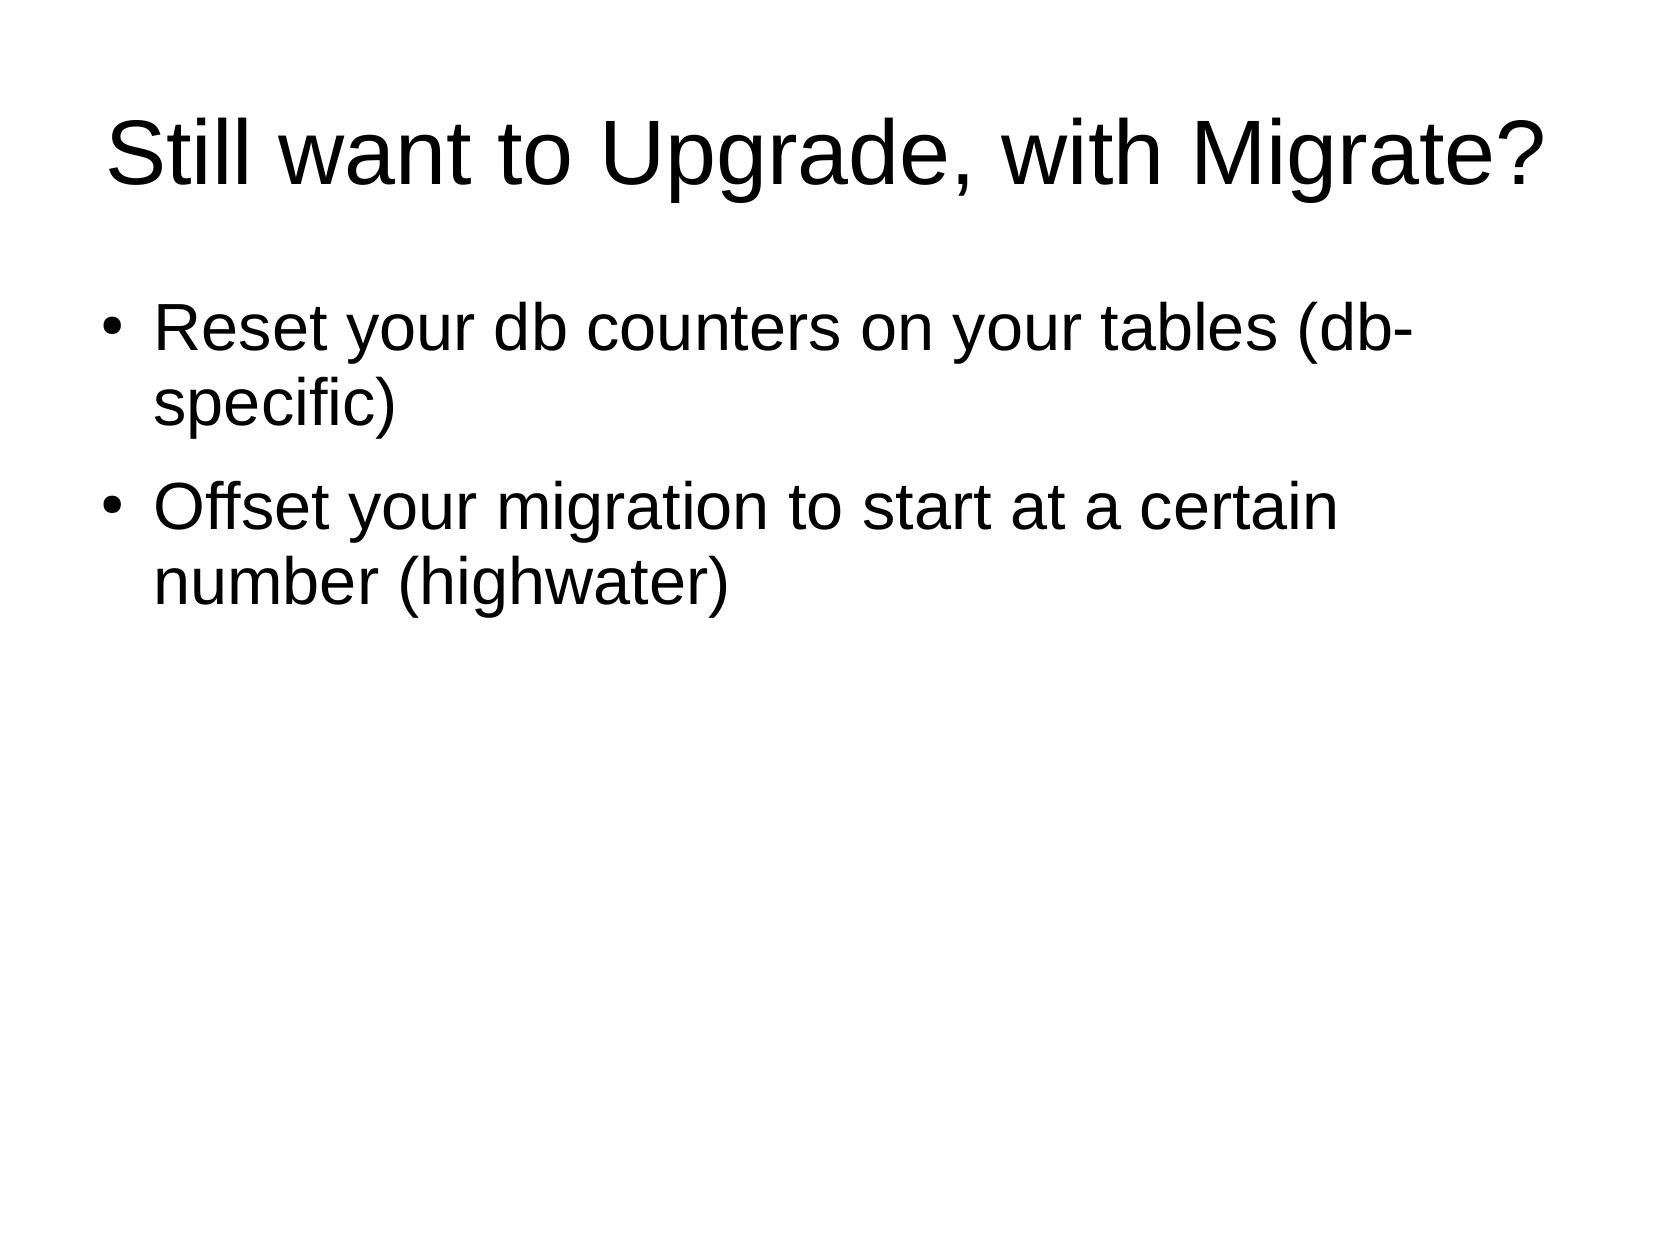

# Still want to Upgrade, with Migrate?
Reset your db counters on your tables (db-specific)
Offset your migration to start at a certain number (highwater)